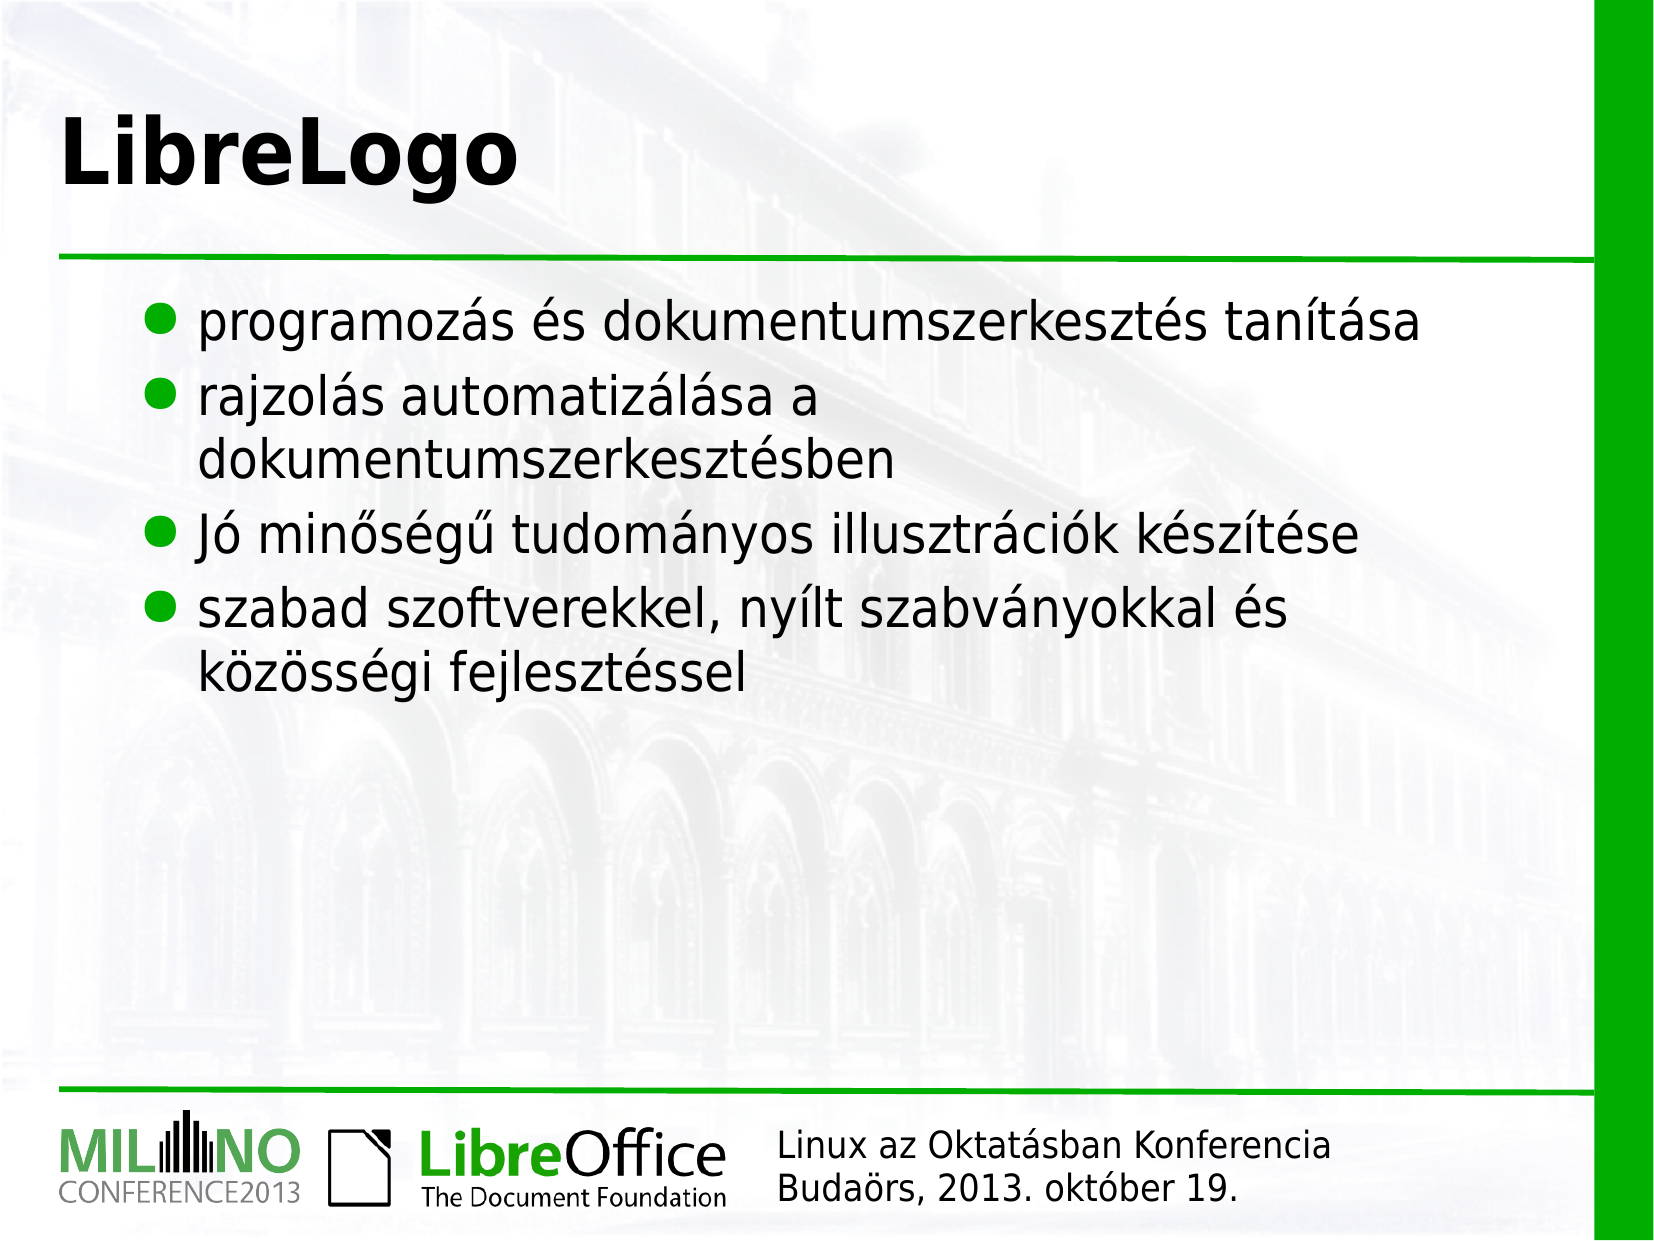

# LibreLogo
programozás és dokumentumszerkesztés tanítása
rajzolás automatizálása a dokumentumszerkesztésben
Jó minőségű tudományos illusztrációk készítése
szabad szoftverekkel, nyílt szabványokkal és közösségi fejlesztéssel